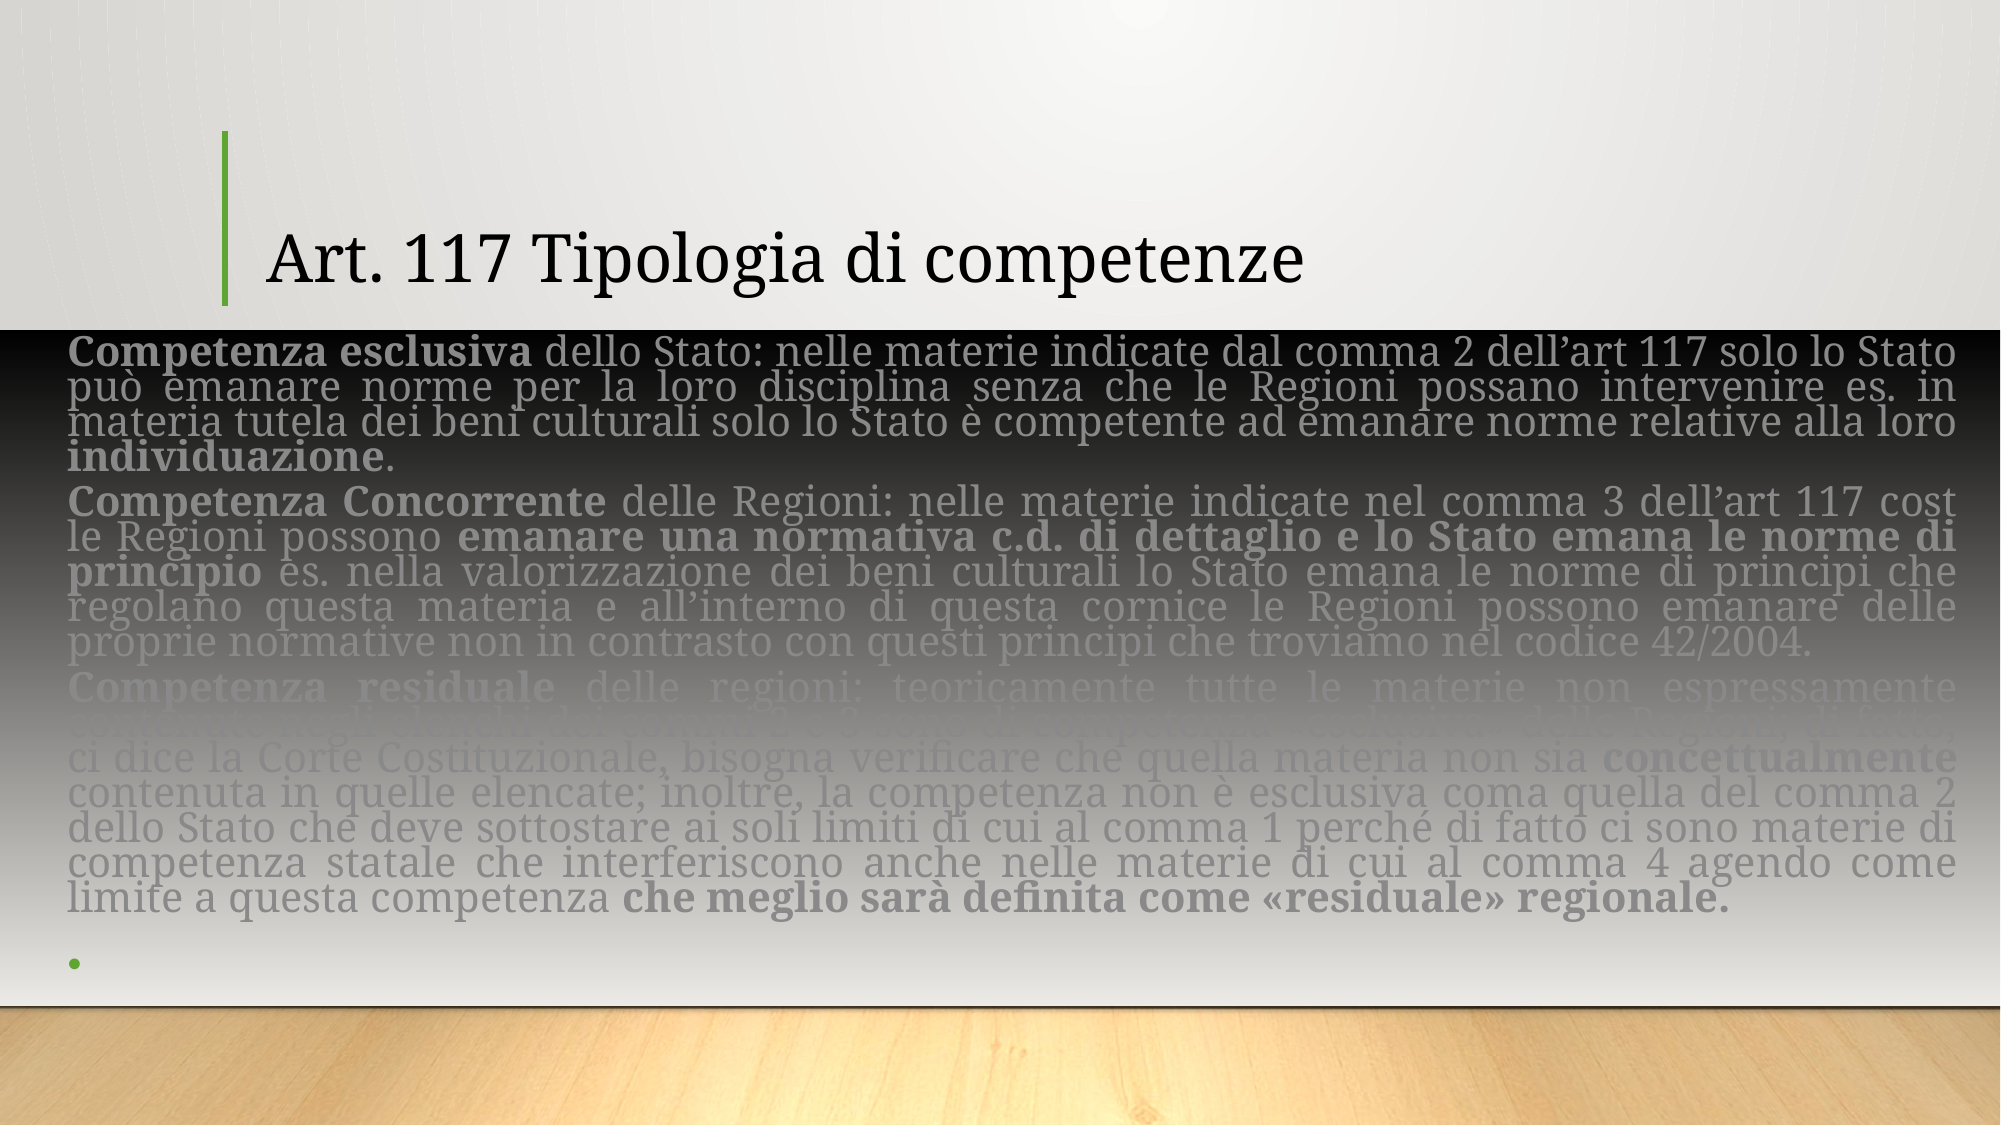

# Art. 117 Tipologia di competenze
Competenza esclusiva dello Stato: nelle materie indicate dal comma 2 dell’art 117 solo lo Stato può emanare norme per la loro disciplina senza che le Regioni possano intervenire es. in materia tutela dei beni culturali solo lo Stato è competente ad emanare norme relative alla loro individuazione.
Competenza Concorrente delle Regioni: nelle materie indicate nel comma 3 dell’art 117 cost le Regioni possono emanare una normativa c.d. di dettaglio e lo Stato emana le norme di principio es. nella valorizzazione dei beni culturali lo Stato emana le norme di principi che regolano questa materia e all’interno di questa cornice le Regioni possono emanare delle proprie normative non in contrasto con questi principi che troviamo nel codice 42/2004.
Competenza residuale delle regioni: teoricamente tutte le materie non espressamente contenute negli elenchi dei commi 2 e 3 sono di competenza «esclusiva» delle Regioni; di fatto, ci dice la Corte Costituzionale, bisogna verificare che quella materia non sia concettualmente contenuta in quelle elencate; inoltre, la competenza non è esclusiva coma quella del comma 2 dello Stato che deve sottostare ai soli limiti di cui al comma 1 perché di fatto ci sono materie di competenza statale che interferiscono anche nelle materie di cui al comma 4 agendo come limite a questa competenza che meglio sarà definita come «residuale» regionale.